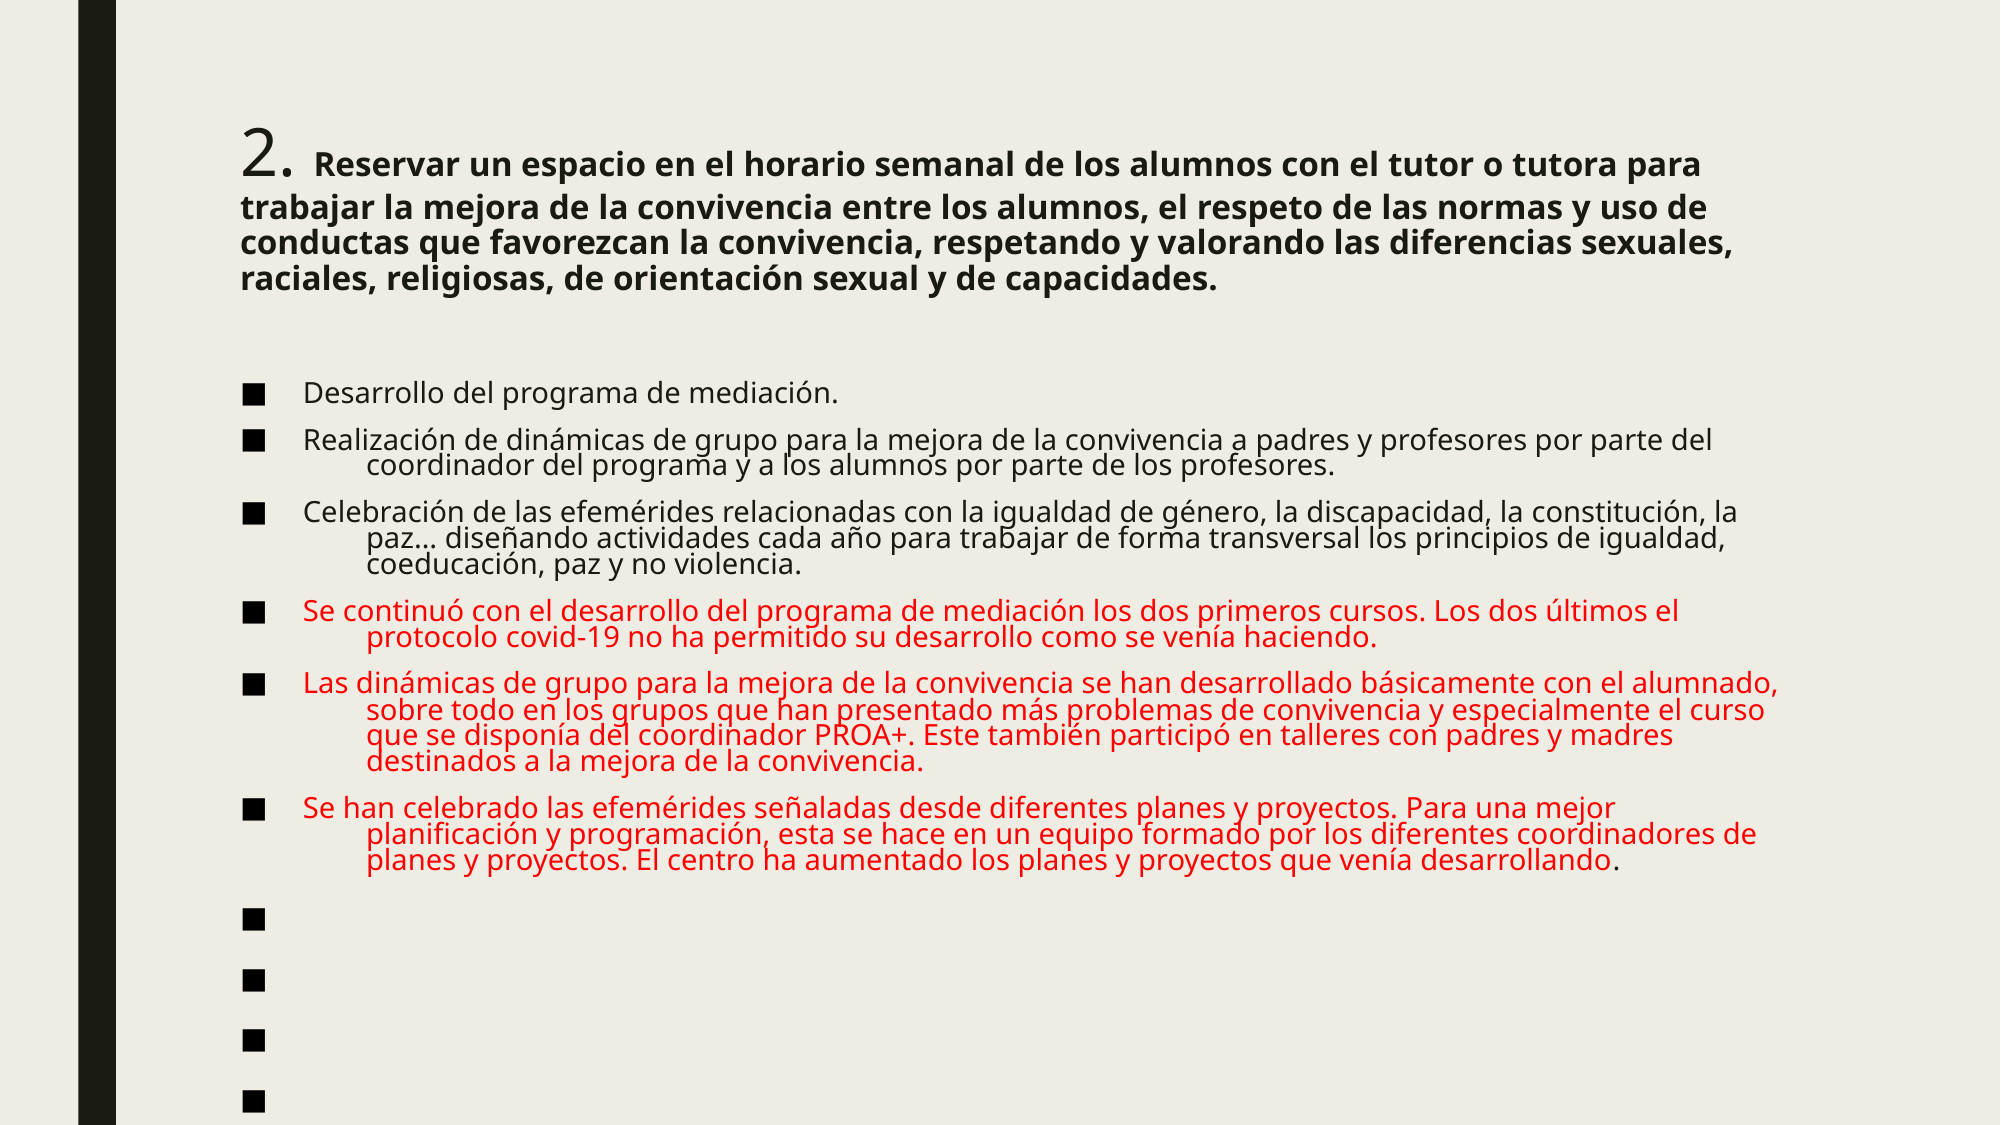

# 2. Reservar un espacio en el horario semanal de los alumnos con el tutor o tutora para trabajar la mejora de la convivencia entre los alumnos, el respeto de las normas y uso de conductas que favorezcan la convivencia, respetando y valorando las diferencias sexuales, raciales, religiosas, de orientación sexual y de capacidades.
Desarrollo del programa de mediación.
Realización de dinámicas de grupo para la mejora de la convivencia a padres y profesores por parte del coordinador del programa y a los alumnos por parte de los profesores.
Celebración de las efemérides relacionadas con la igualdad de género, la discapacidad, la constitución, la paz… diseñando actividades cada año para trabajar de forma transversal los principios de igualdad, coeducación, paz y no violencia.
Se continuó con el desarrollo del programa de mediación los dos primeros cursos. Los dos últimos el protocolo covid-19 no ha permitido su desarrollo como se venía haciendo.
Las dinámicas de grupo para la mejora de la convivencia se han desarrollado básicamente con el alumnado, sobre todo en los grupos que han presentado más problemas de convivencia y especialmente el curso que se disponía del coordinador PROA+. Este también participó en talleres con padres y madres destinados a la mejora de la convivencia.
Se han celebrado las efemérides señaladas desde diferentes planes y proyectos. Para una mejor planificación y programación, esta se hace en un equipo formado por los diferentes coordinadores de planes y proyectos. El centro ha aumentado los planes y proyectos que venía desarrollando.